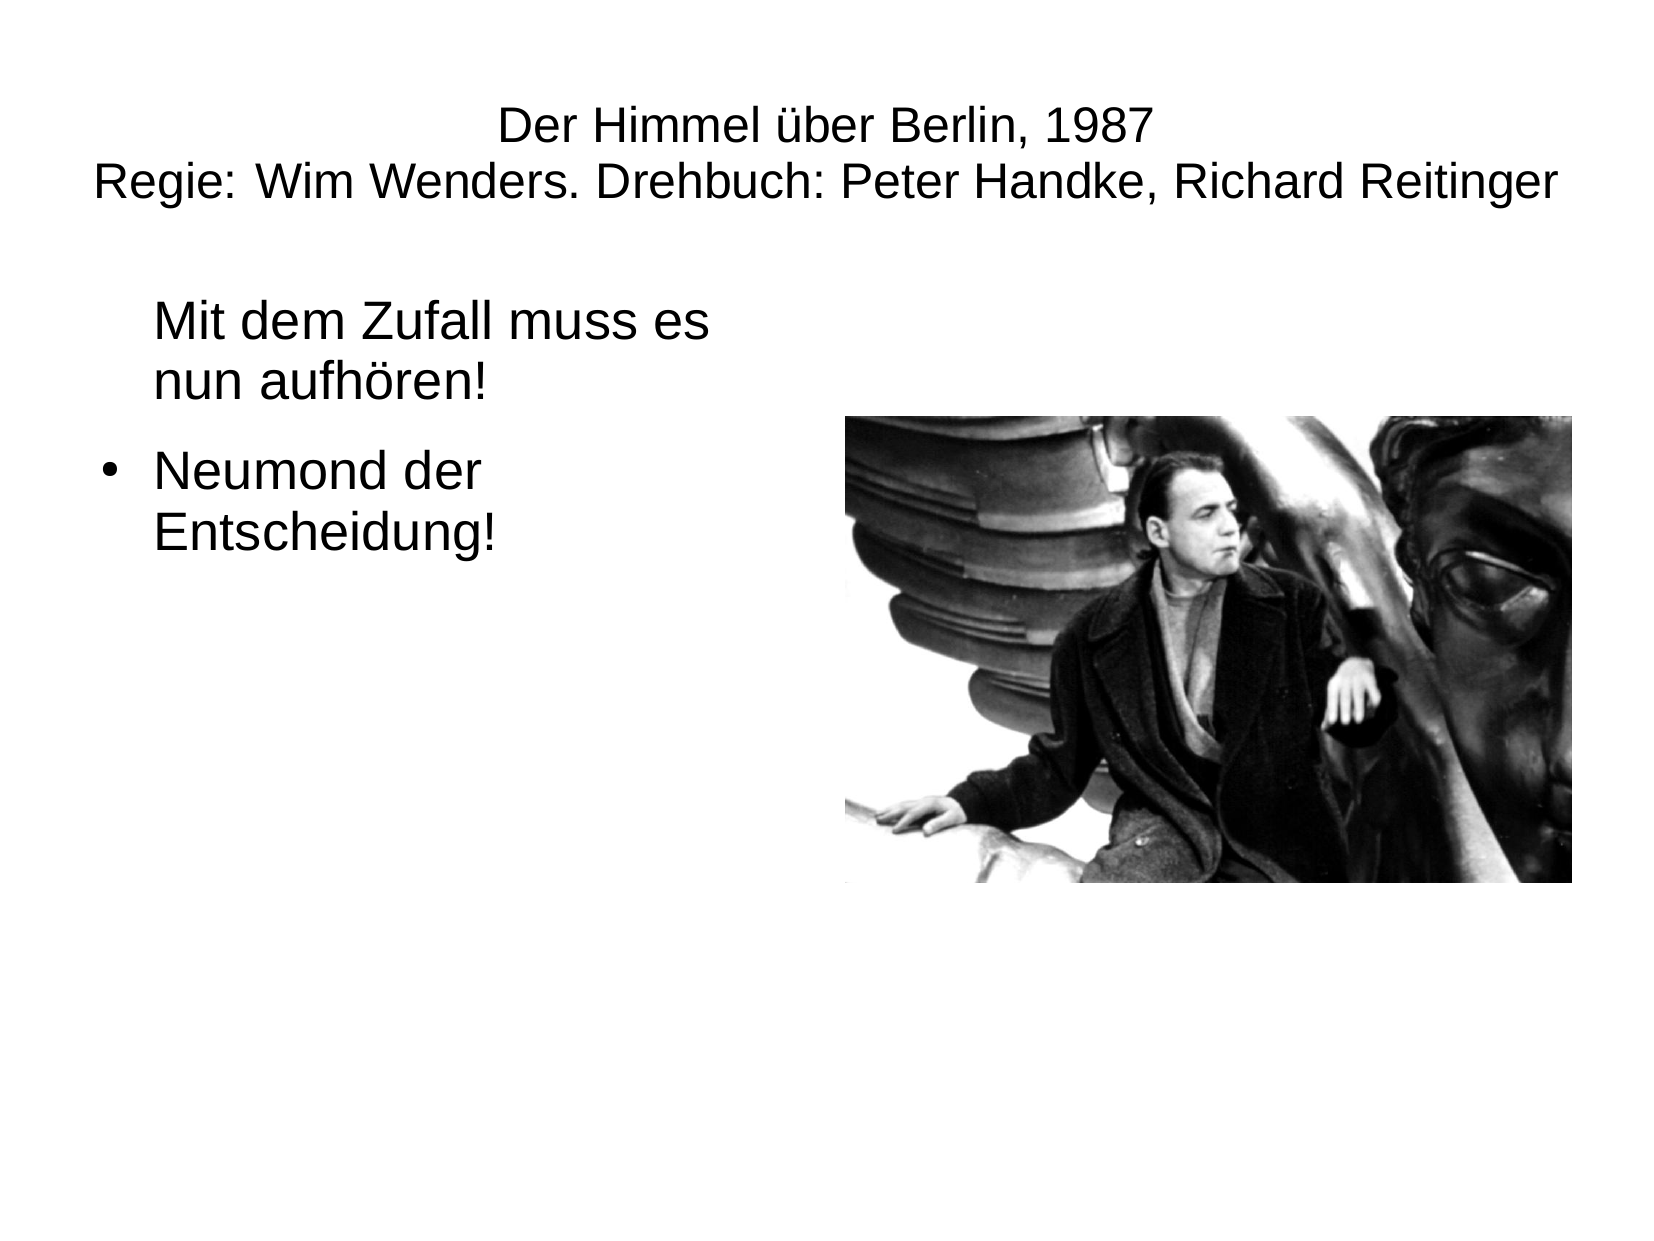

# Der Himmel über Berlin, 1987 Regie:	 Wim Wenders. Drehbuch: Peter Handke, Richard Reitinger
Mit dem Zufall muss es nun aufhören!
Neumond der Entscheidung!